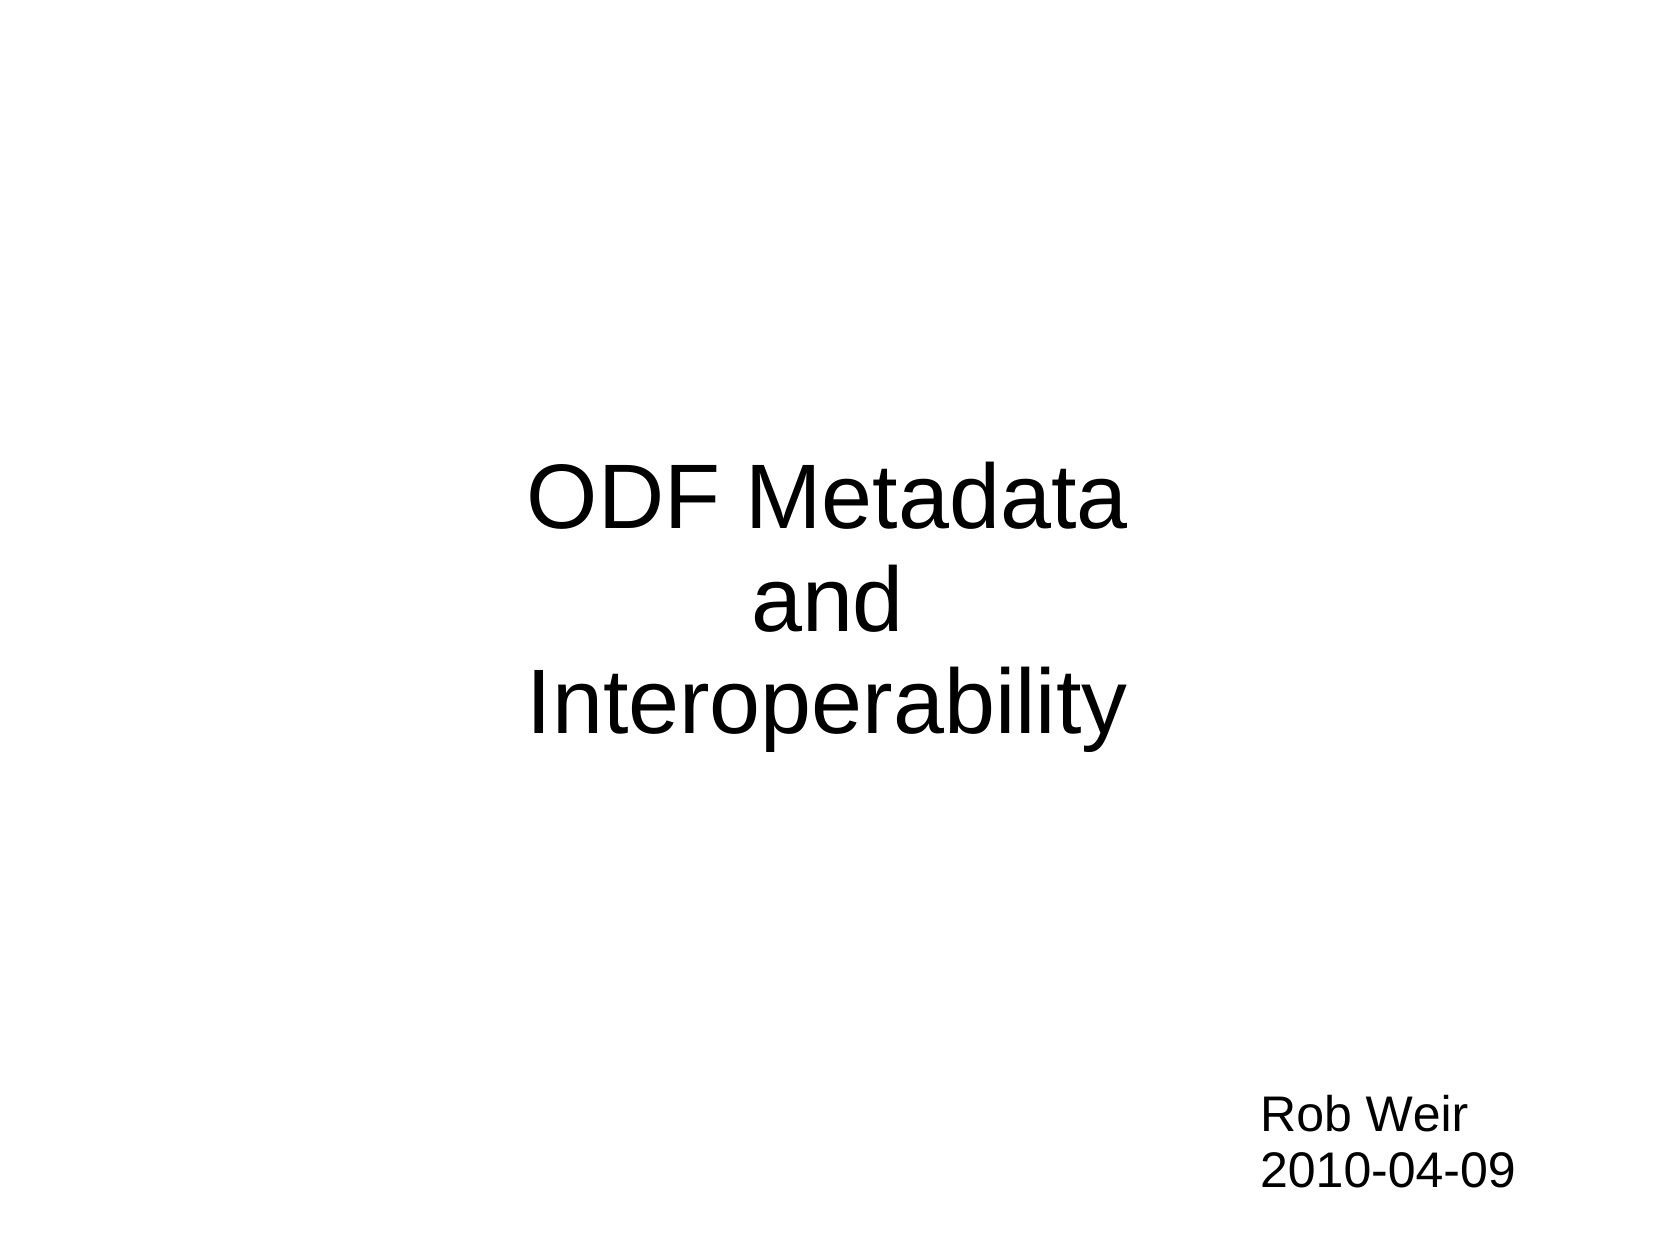

# ODF Metadata and Interoperability
Rob Weir
2010-04-09